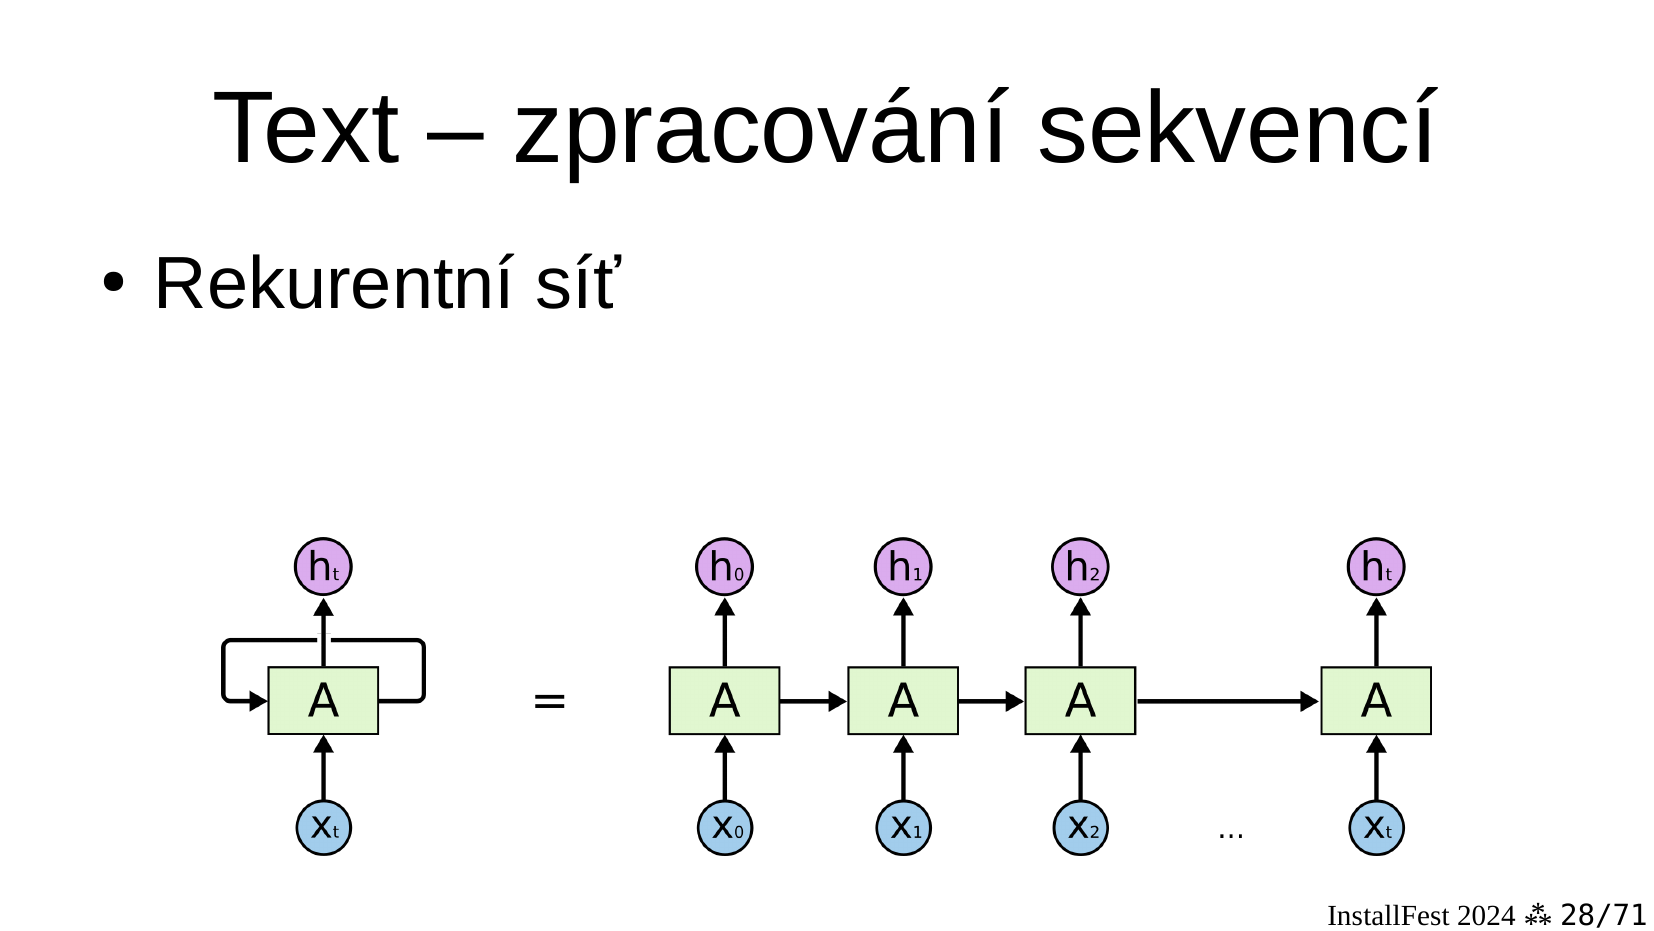

# Text – zpracování sekvencí
Rekurentní síť
28